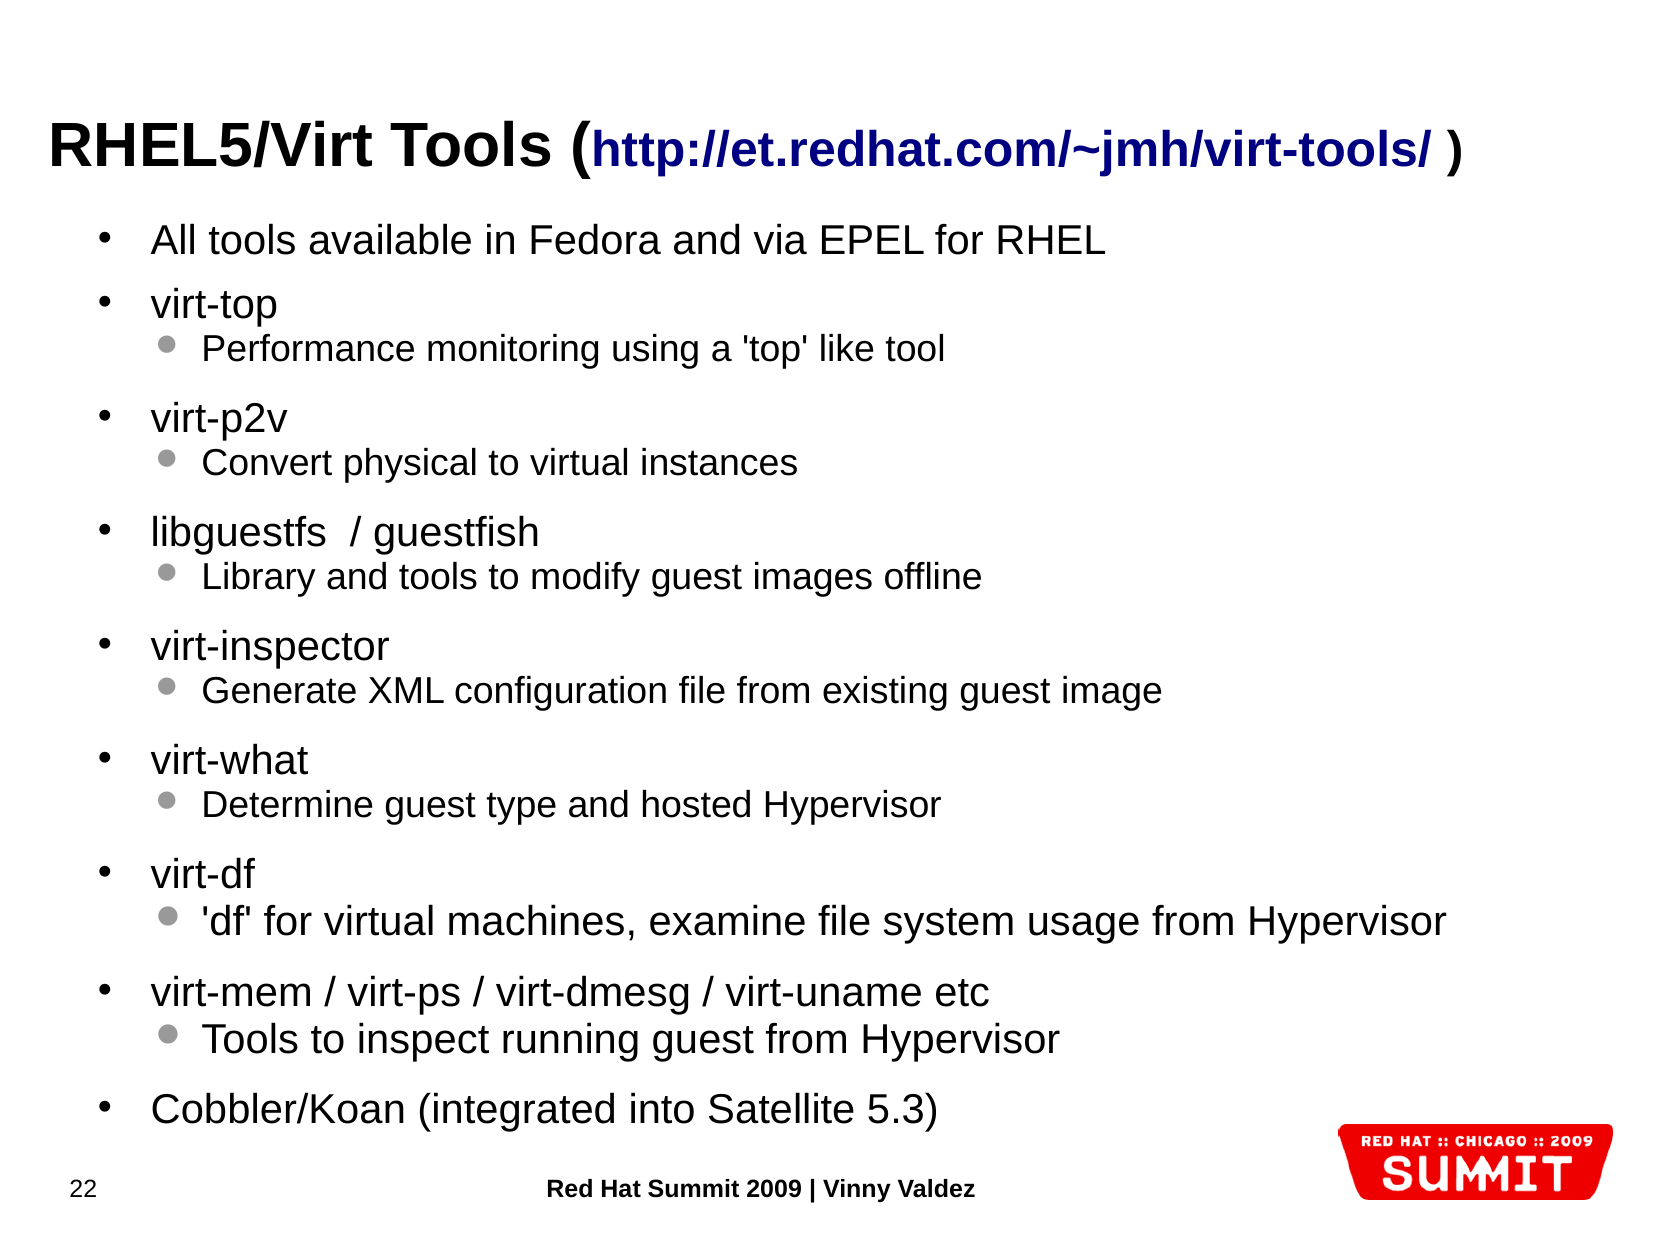

# RHEL5/Virt Tools (http://et.redhat.com/~jmh/virt-tools/ )
All tools available in Fedora and via EPEL for RHEL
virt-top
Performance monitoring using a 'top' like tool
virt-p2v
Convert physical to virtual instances
libguestfs / guestfish
Library and tools to modify guest images offline
virt-inspector
Generate XML configuration file from existing guest image
virt-what
Determine guest type and hosted Hypervisor
virt-df
'df' for virtual machines, examine file system usage from Hypervisor
virt-mem / virt-ps / virt-dmesg / virt-uname etc
Tools to inspect running guest from Hypervisor
Cobbler/Koan (integrated into Satellite 5.3)